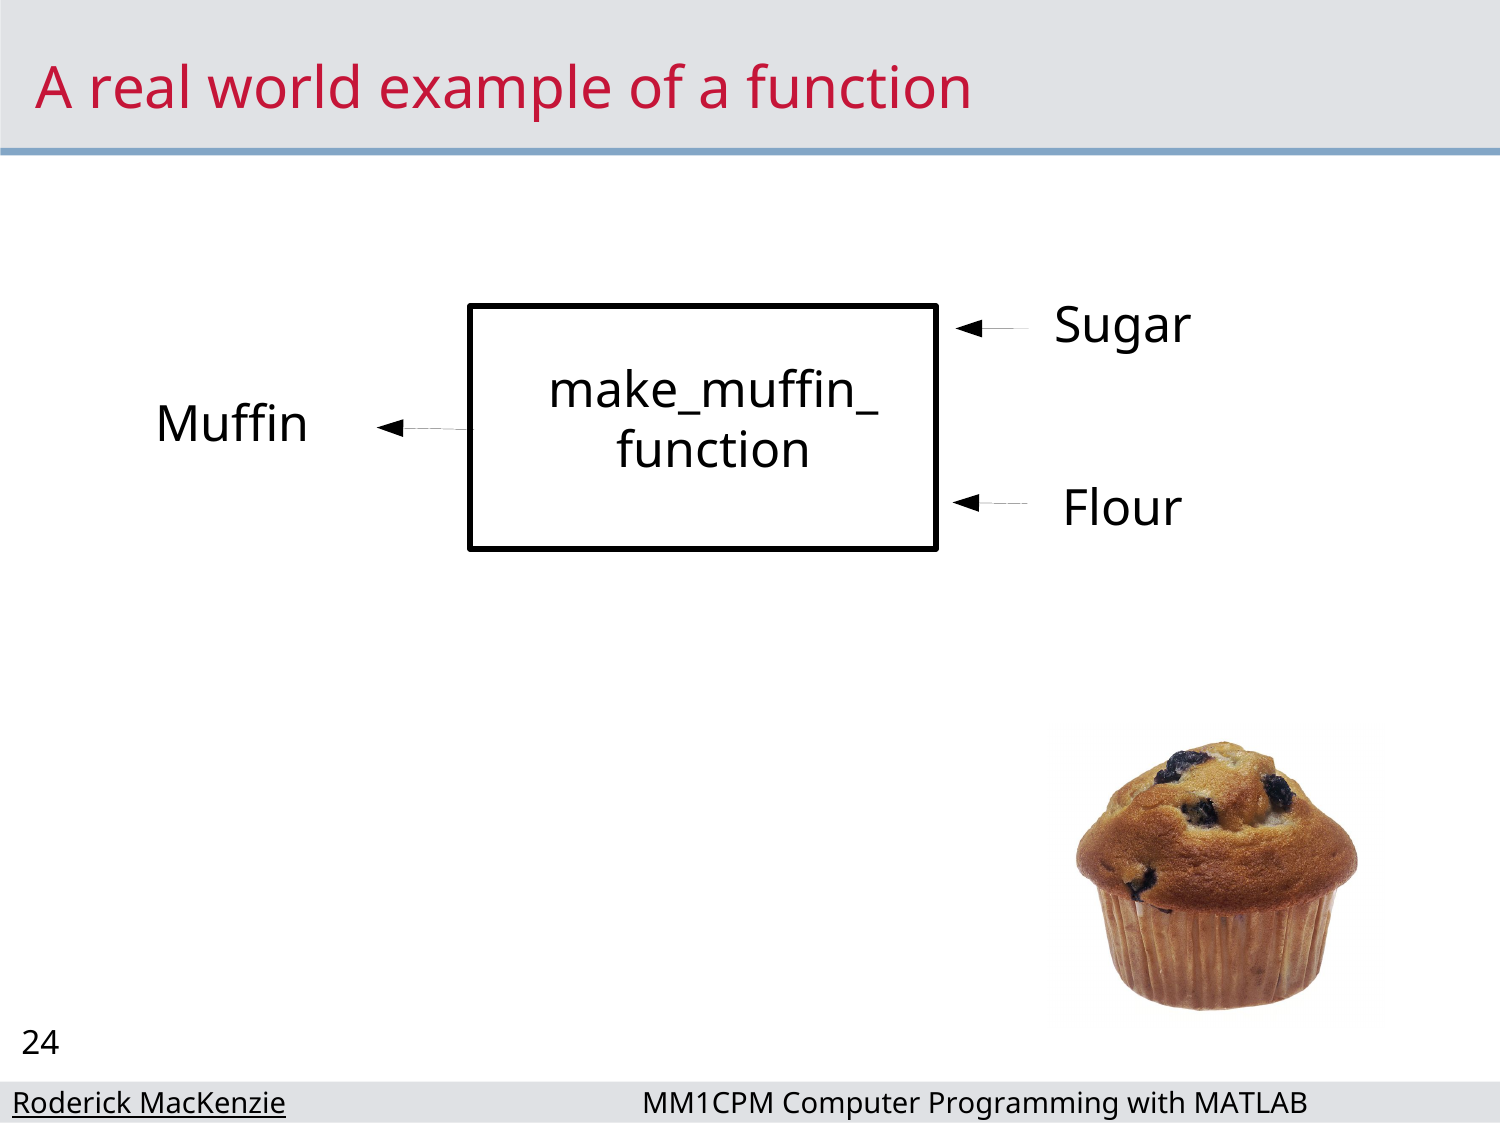

# A real world example of a function
Sugar
make_muffin_function
Muffin
Flour